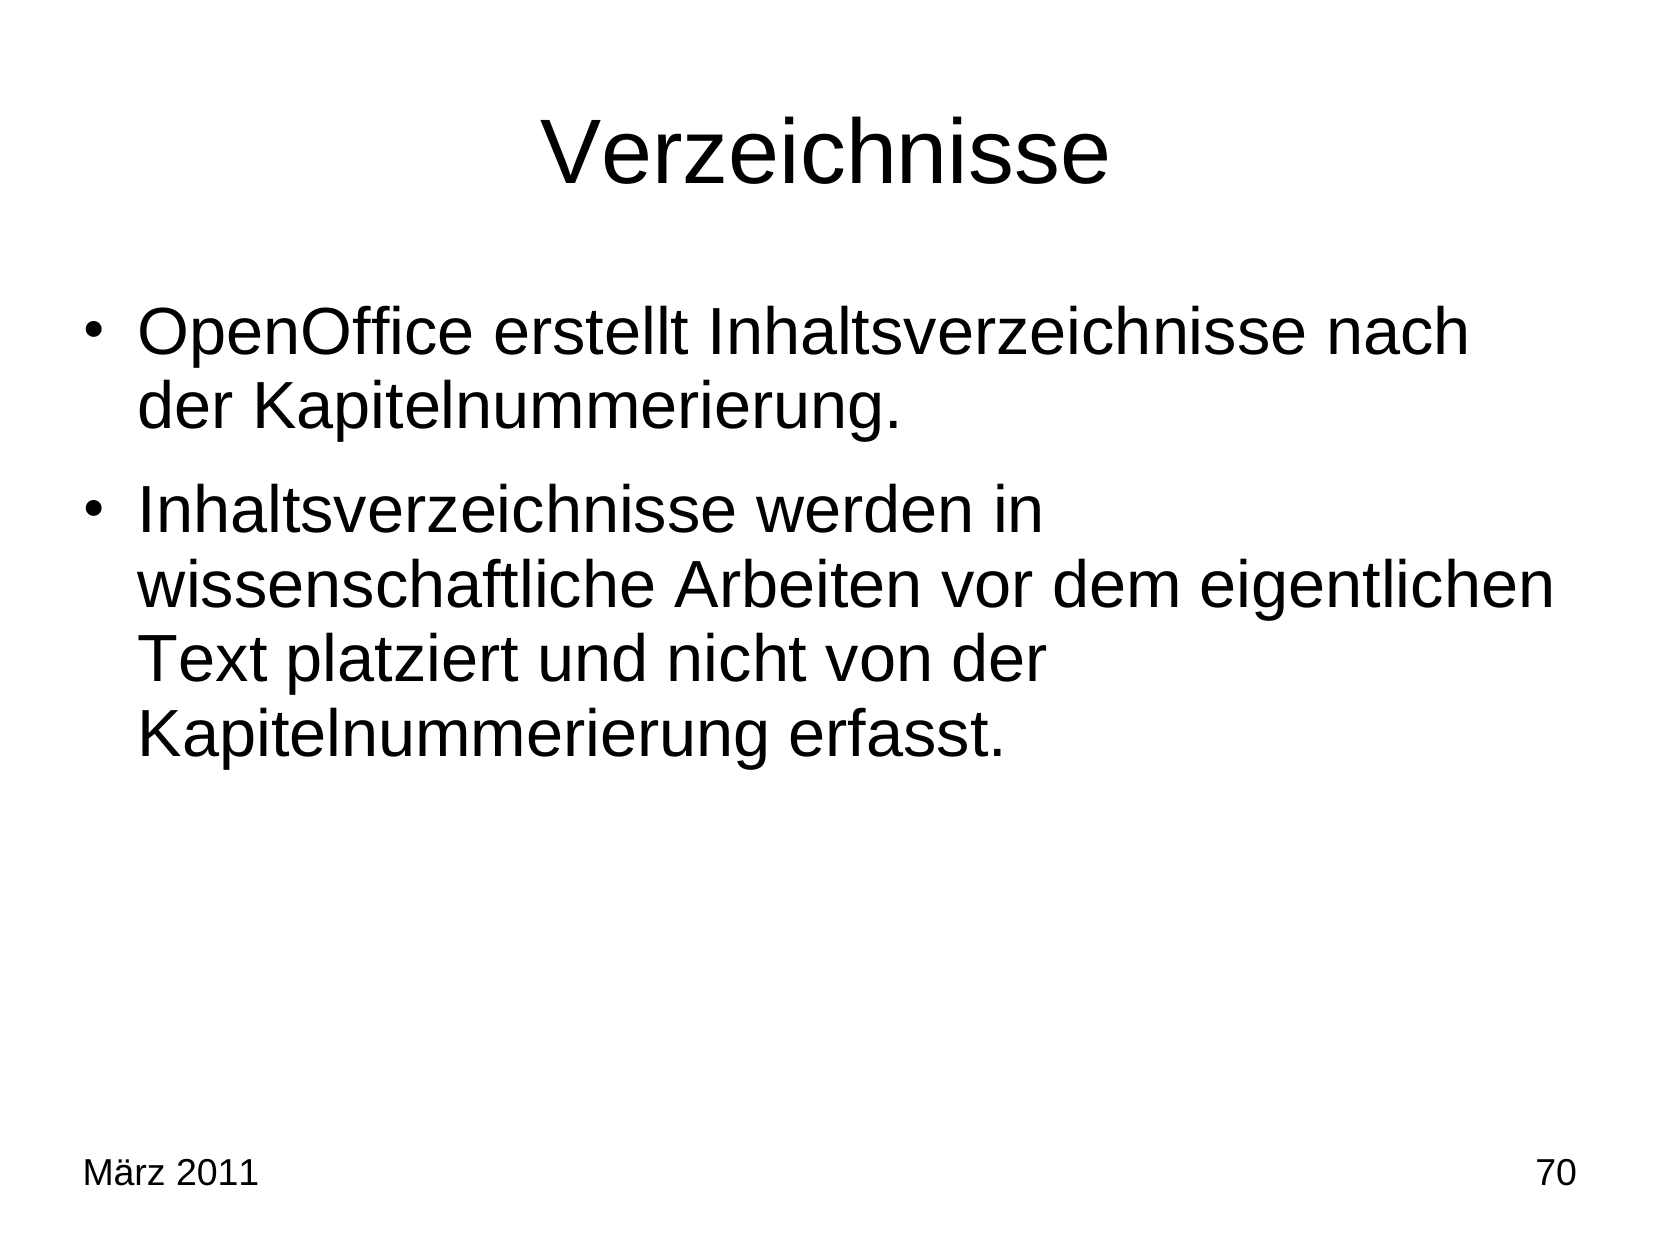

# Verzeichnisse
OpenOffice erstellt Inhaltsverzeichnisse nach der Kapitelnummerierung.
Inhaltsverzeichnisse werden in wissenschaftliche Arbeiten vor dem eigentlichen Text platziert und nicht von der Kapitelnummerierung erfasst.
März 2011
70